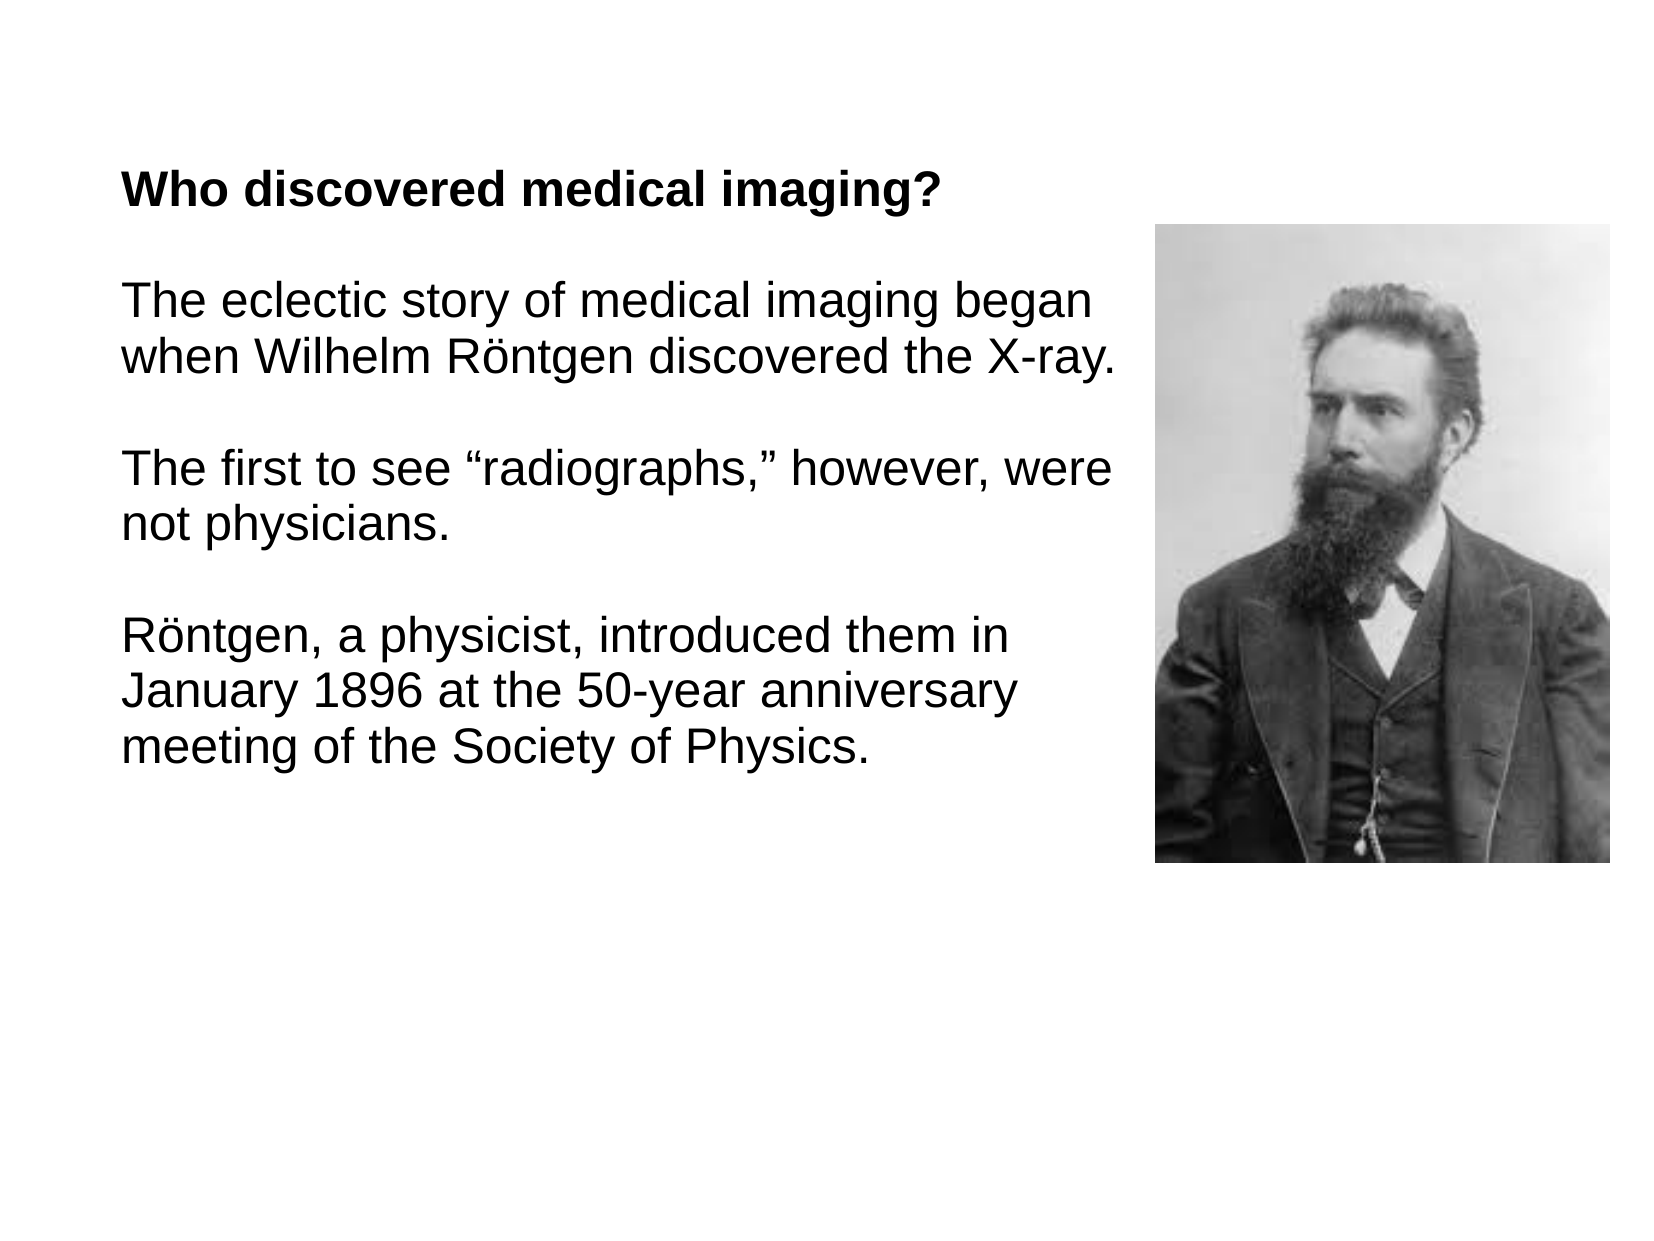

Who discovered medical imaging?
The eclectic story of medical imaging began when Wilhelm Röntgen discovered the X-ray.
The first to see “radiographs,” however, were not physicians.
Röntgen, a physicist, introduced them in January 1896 at the 50-year anniversary meeting of the Society of Physics.